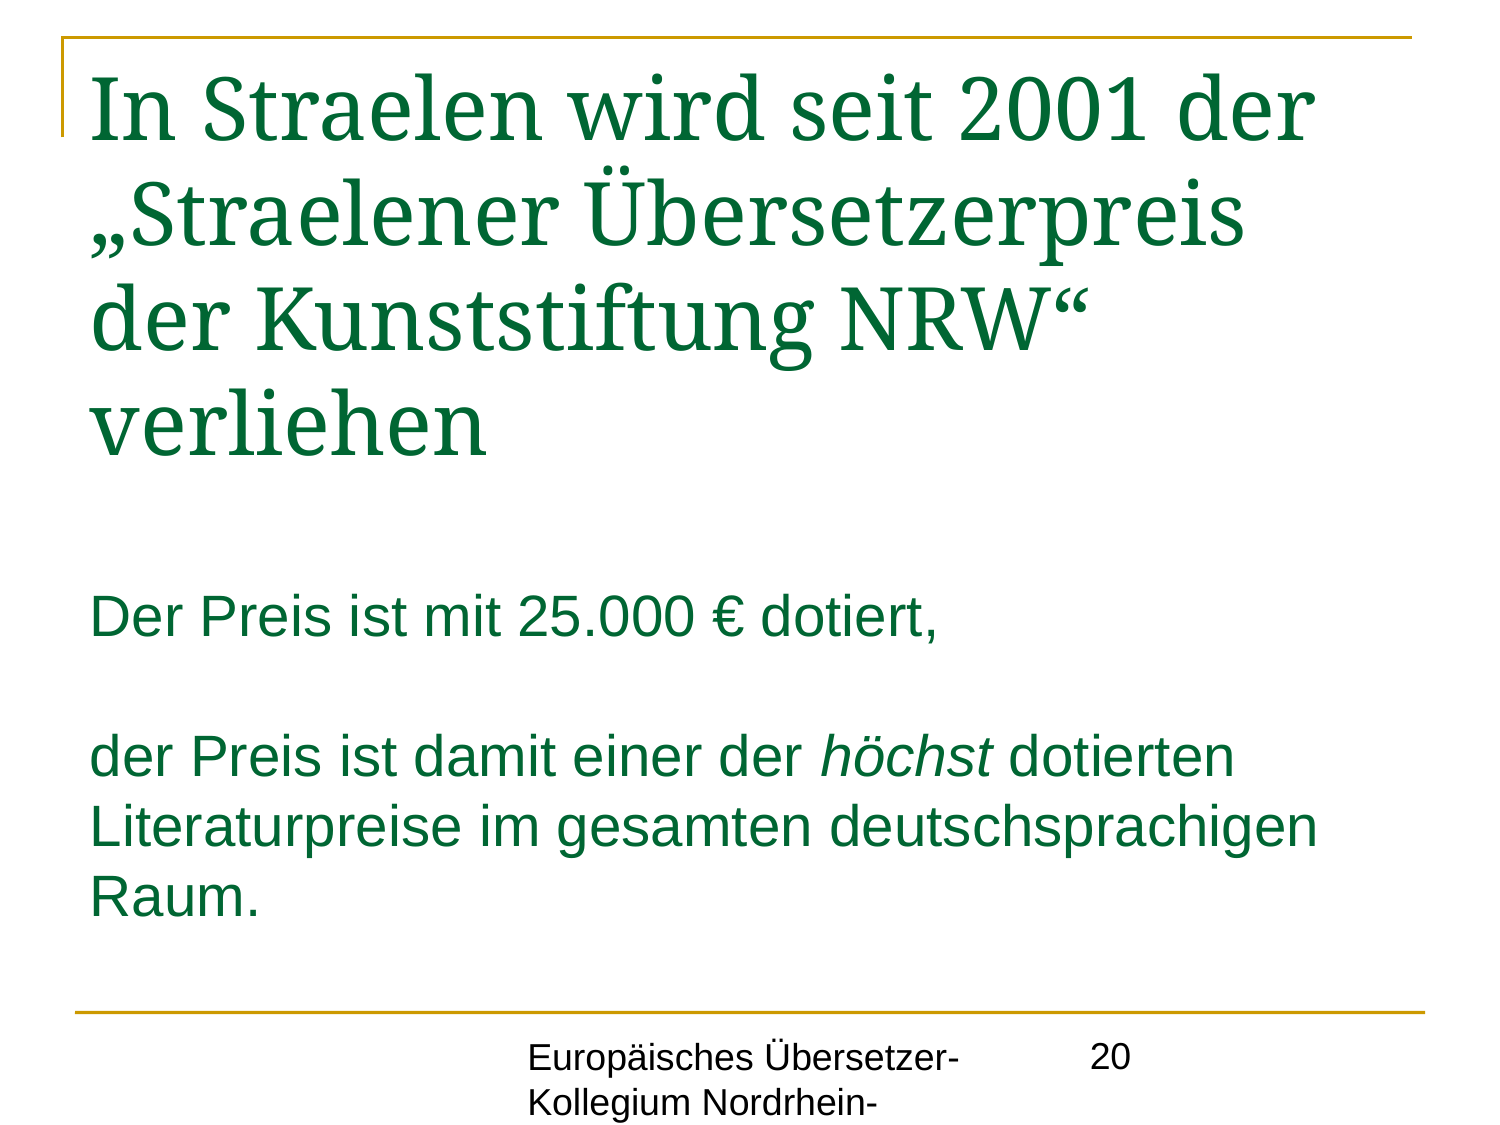

# In Straelen wird seit 2001 der „Straelener Übersetzerpreis der Kunststiftung NRW“ verliehen Der Preis ist mit 25.000 € dotiert, der Preis ist damit einer der höchst dotierten Literaturpreise im gesamten deutschsprachigen Raum.
Europäisches Übersetzer-Kollegium Nordrhein-Westfalen in Straelen